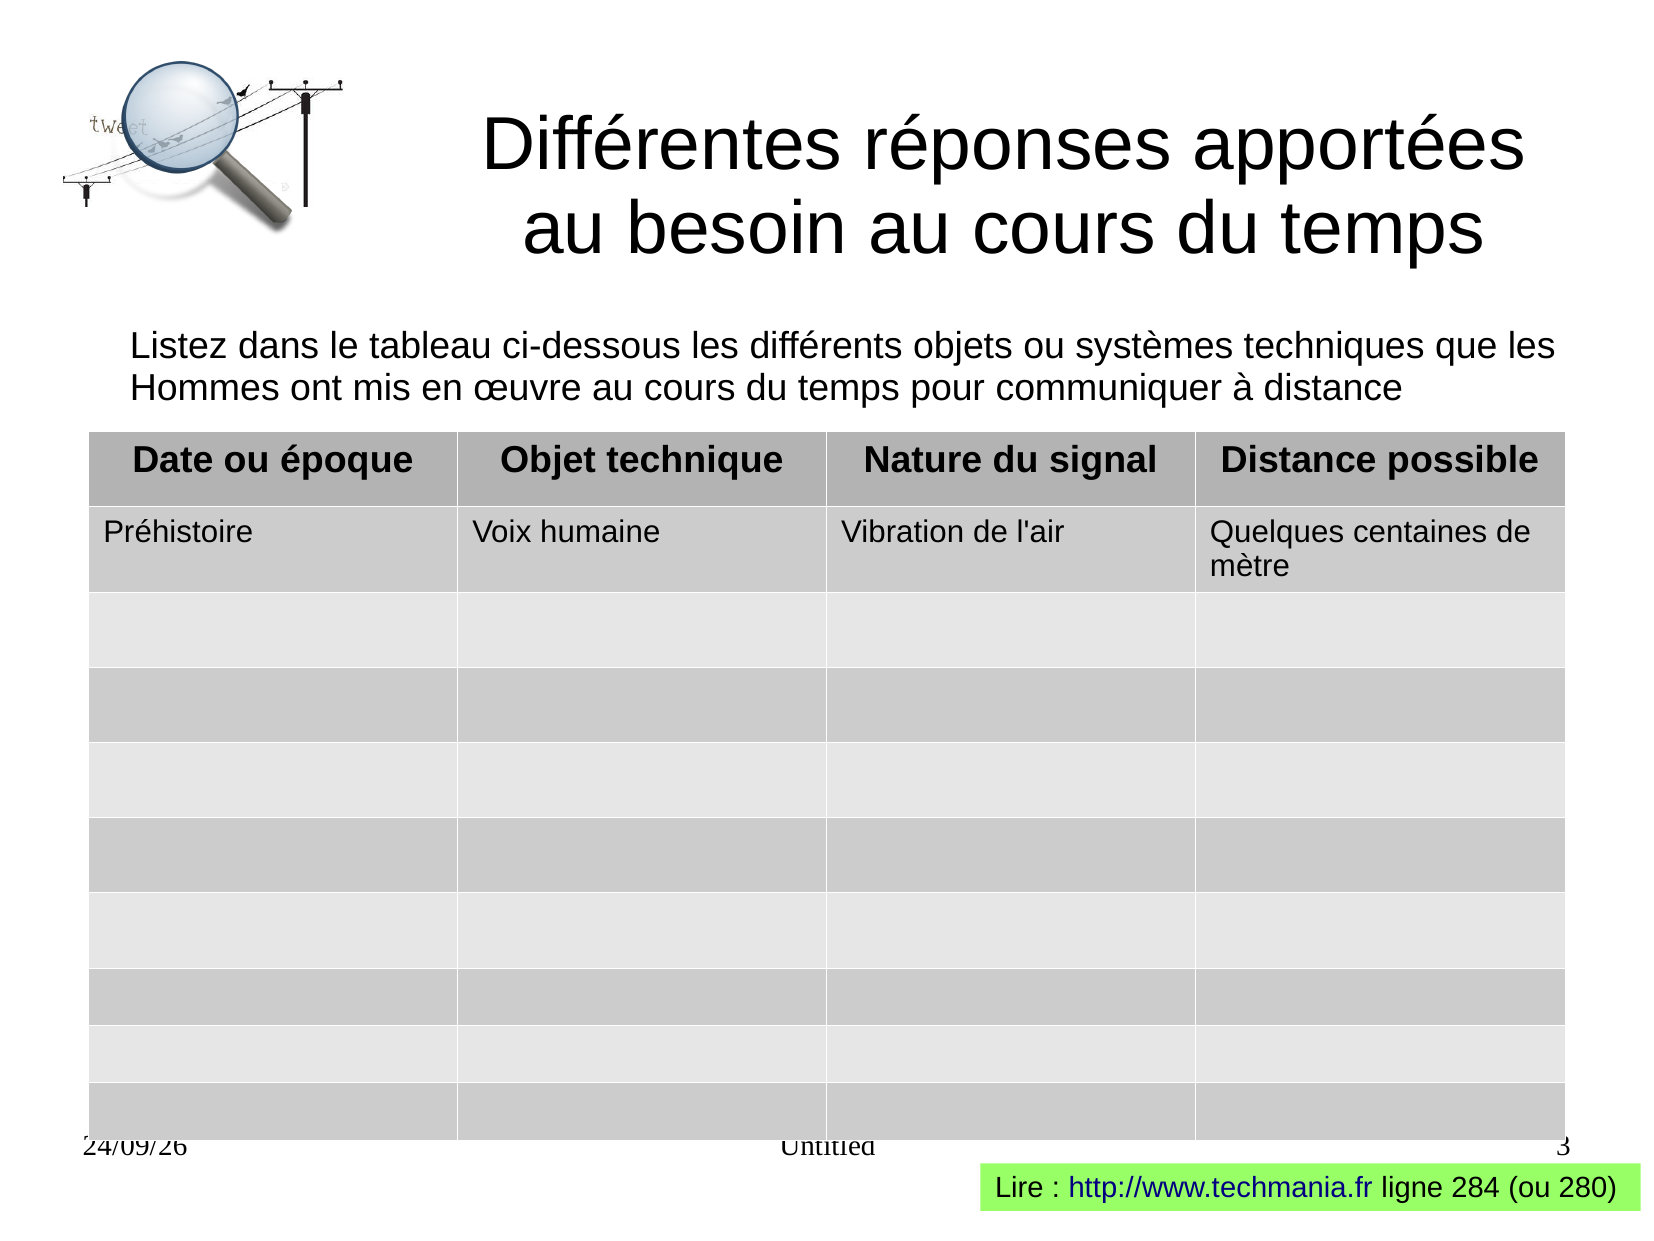

Différentes réponses apportées au besoin au cours du temps
# Listez dans le tableau ci-dessous les différents objets ou systèmes techniques que les Hommes ont mis en œuvre au cours du temps pour communiquer à distance
| Date ou époque | Objet technique | Nature du signal | Distance possible |
| --- | --- | --- | --- |
| Préhistoire | Voix humaine | Vibration de l'air | Quelques centaines de mètre |
| | | | |
| | | | |
| | | | |
| | | | |
| | | | |
| | | | |
| | | | |
| | | | |
3
Lire : http://www.techmania.fr ligne 284 (ou 280)